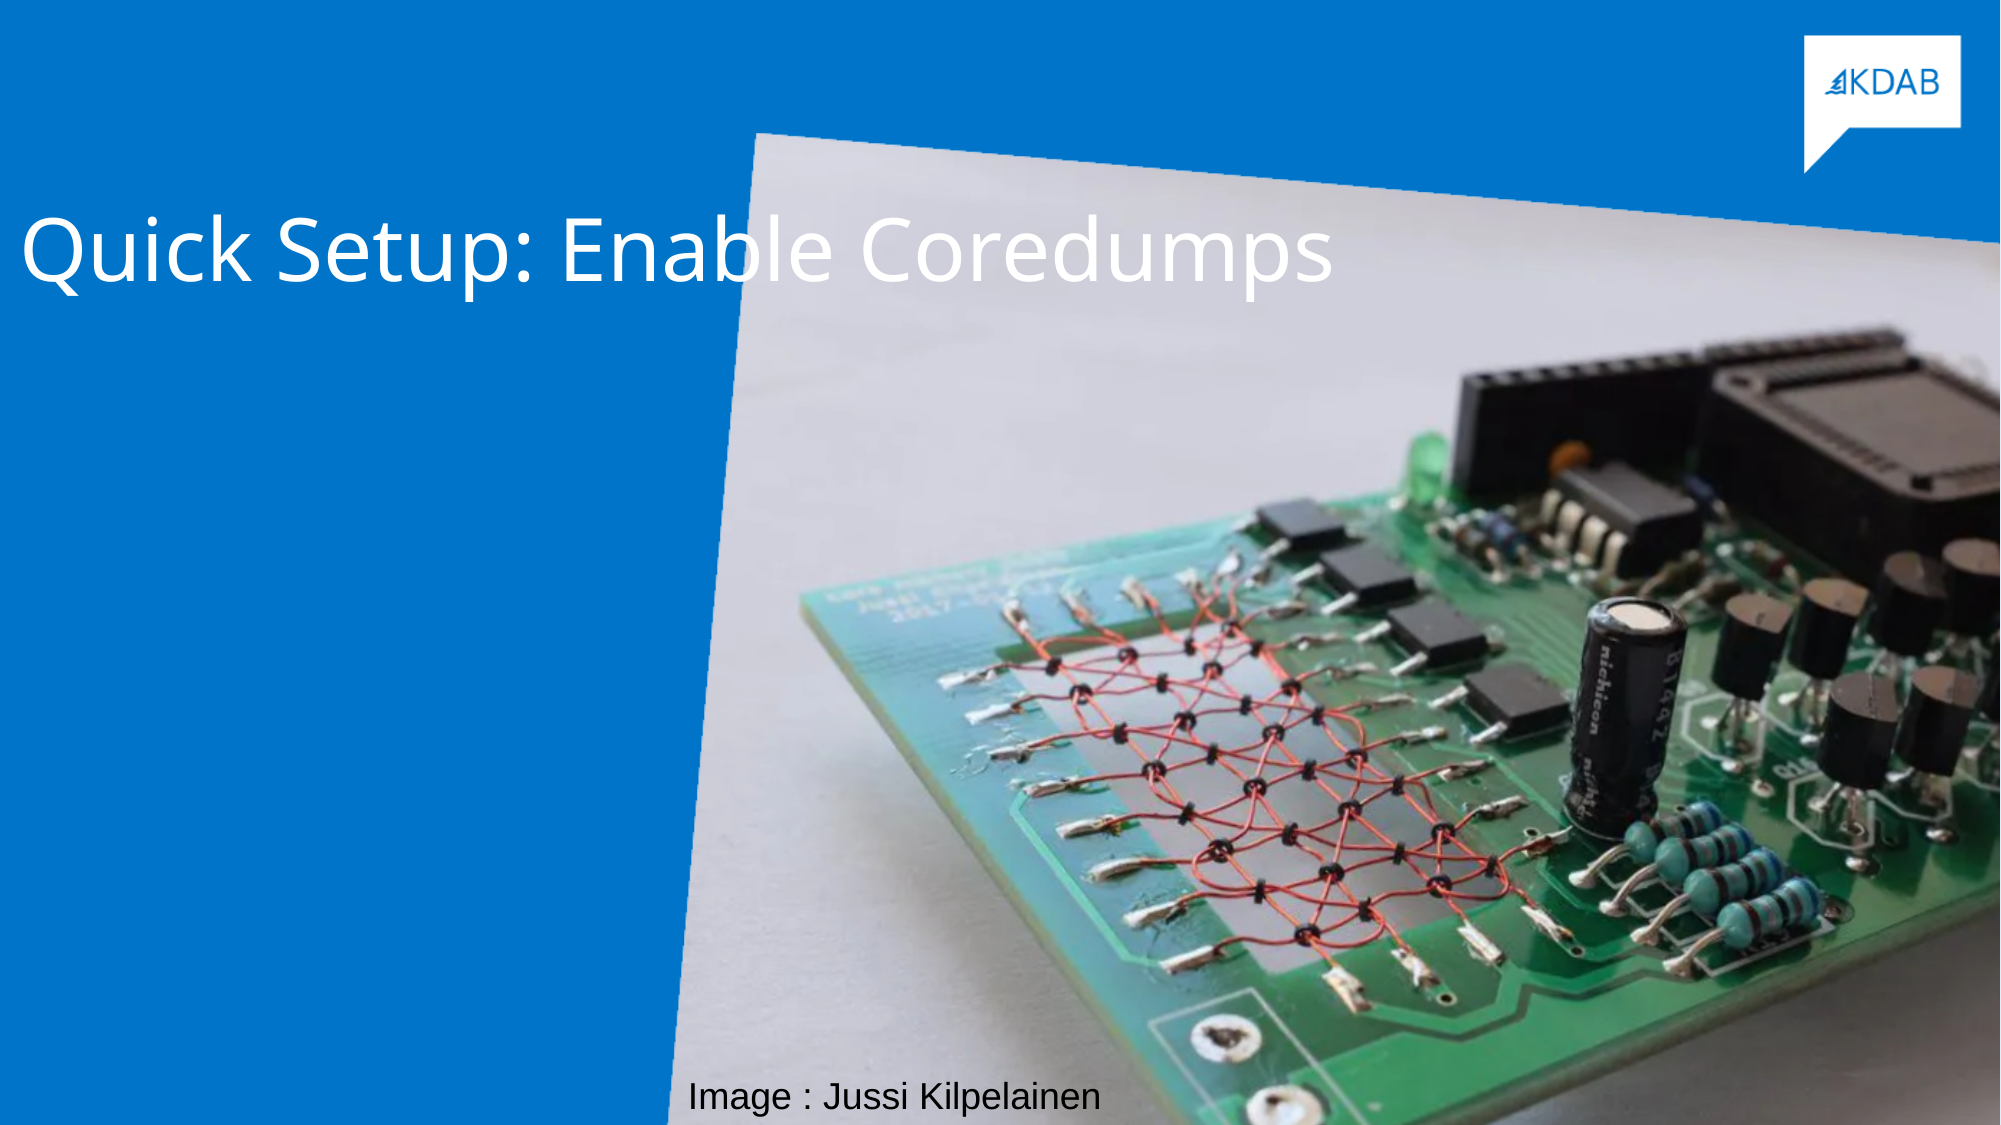

Quick Setup: Enable Coredumps
#
Image : Jussi Kilpelainen